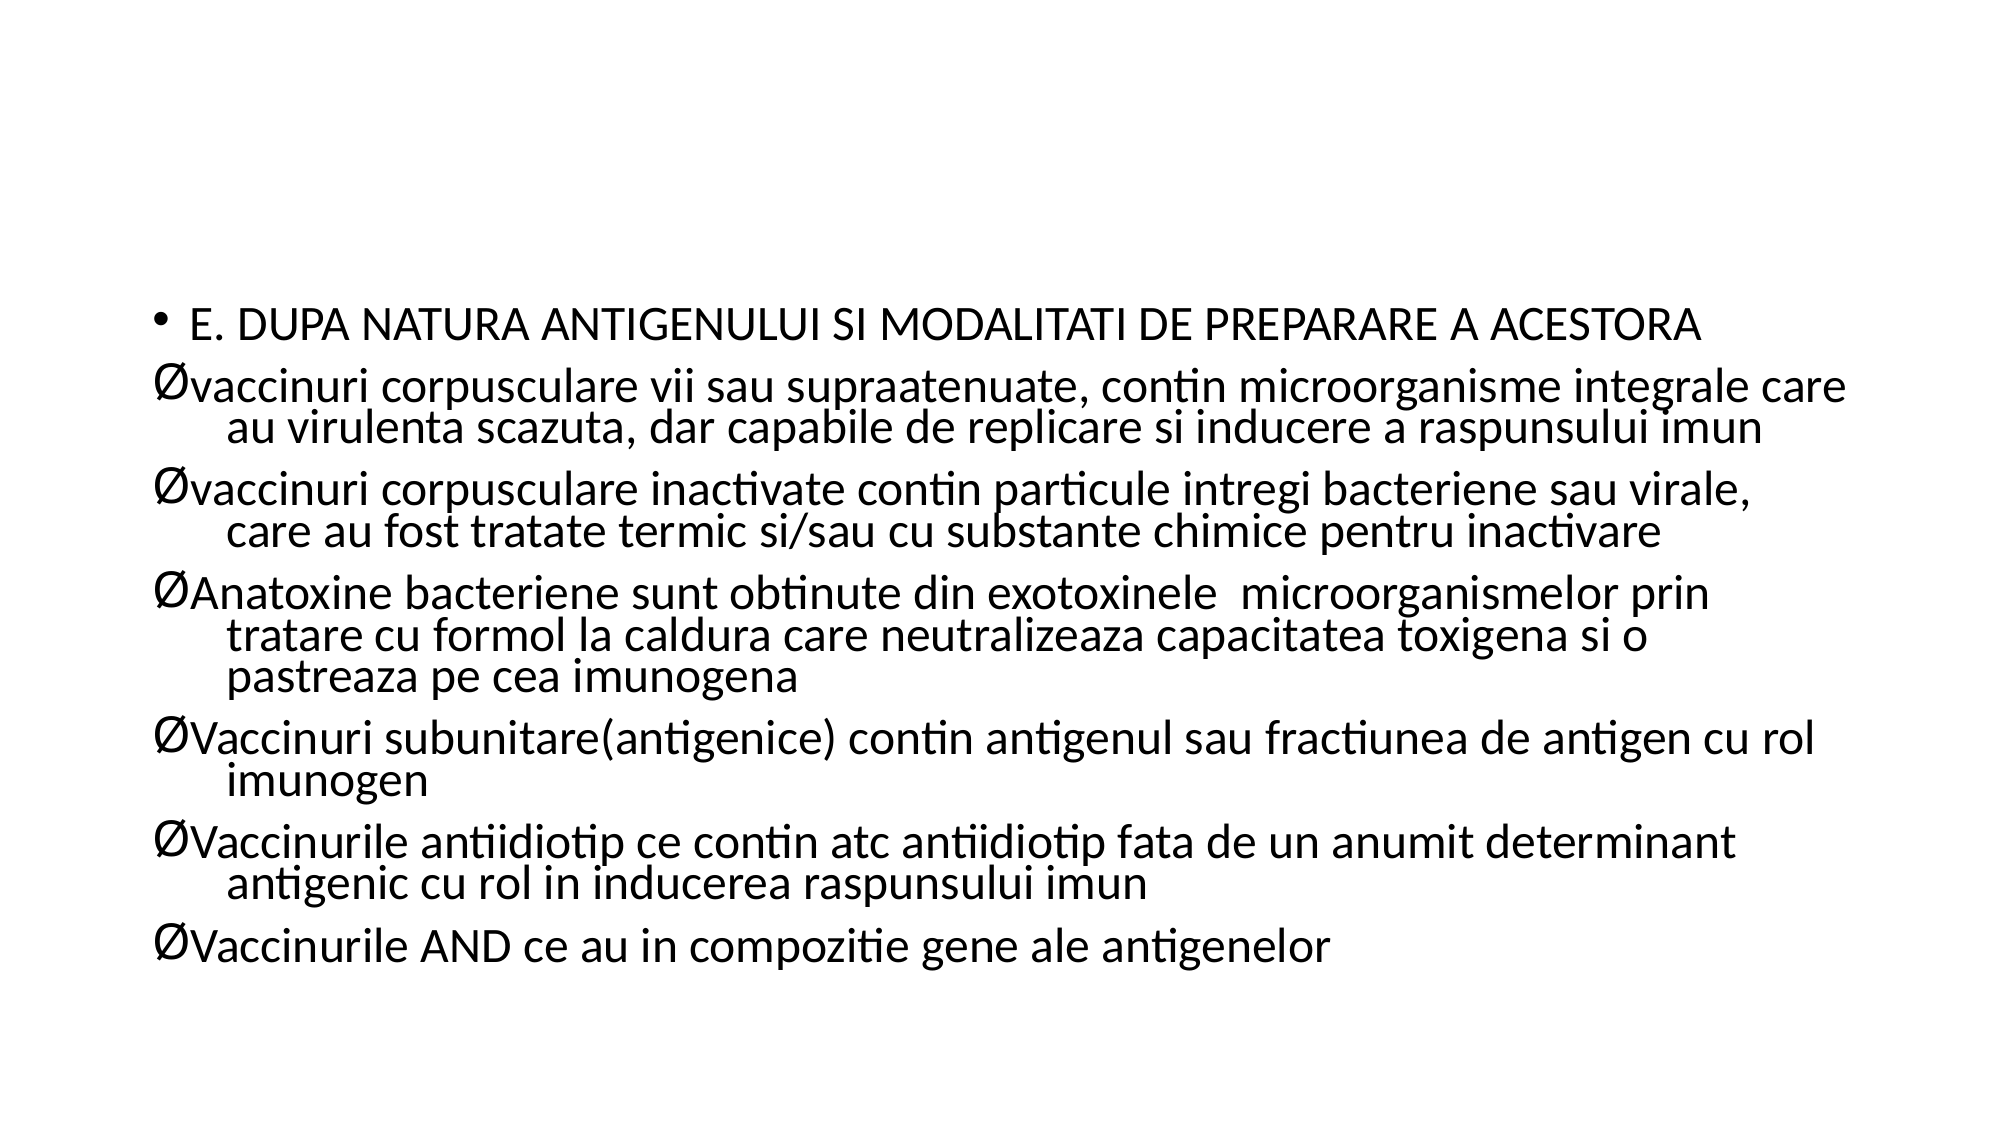

#
E. DUPA NATURA ANTIGENULUI SI MODALITATI DE PREPARARE A ACESTORA
vaccinuri corpusculare vii sau supraatenuate, contin microorganisme integrale care au virulenta scazuta, dar capabile de replicare si inducere a raspunsului imun
vaccinuri corpusculare inactivate contin particule intregi bacteriene sau virale, care au fost tratate termic si/sau cu substante chimice pentru inactivare
Anatoxine bacteriene sunt obtinute din exotoxinele microorganismelor prin tratare cu formol la caldura care neutralizeaza capacitatea toxigena si o pastreaza pe cea imunogena
Vaccinuri subunitare(antigenice) contin antigenul sau fractiunea de antigen cu rol imunogen
Vaccinurile antiidiotip ce contin atc antiidiotip fata de un anumit determinant antigenic cu rol in inducerea raspunsului imun
Vaccinurile AND ce au in compozitie gene ale antigenelor